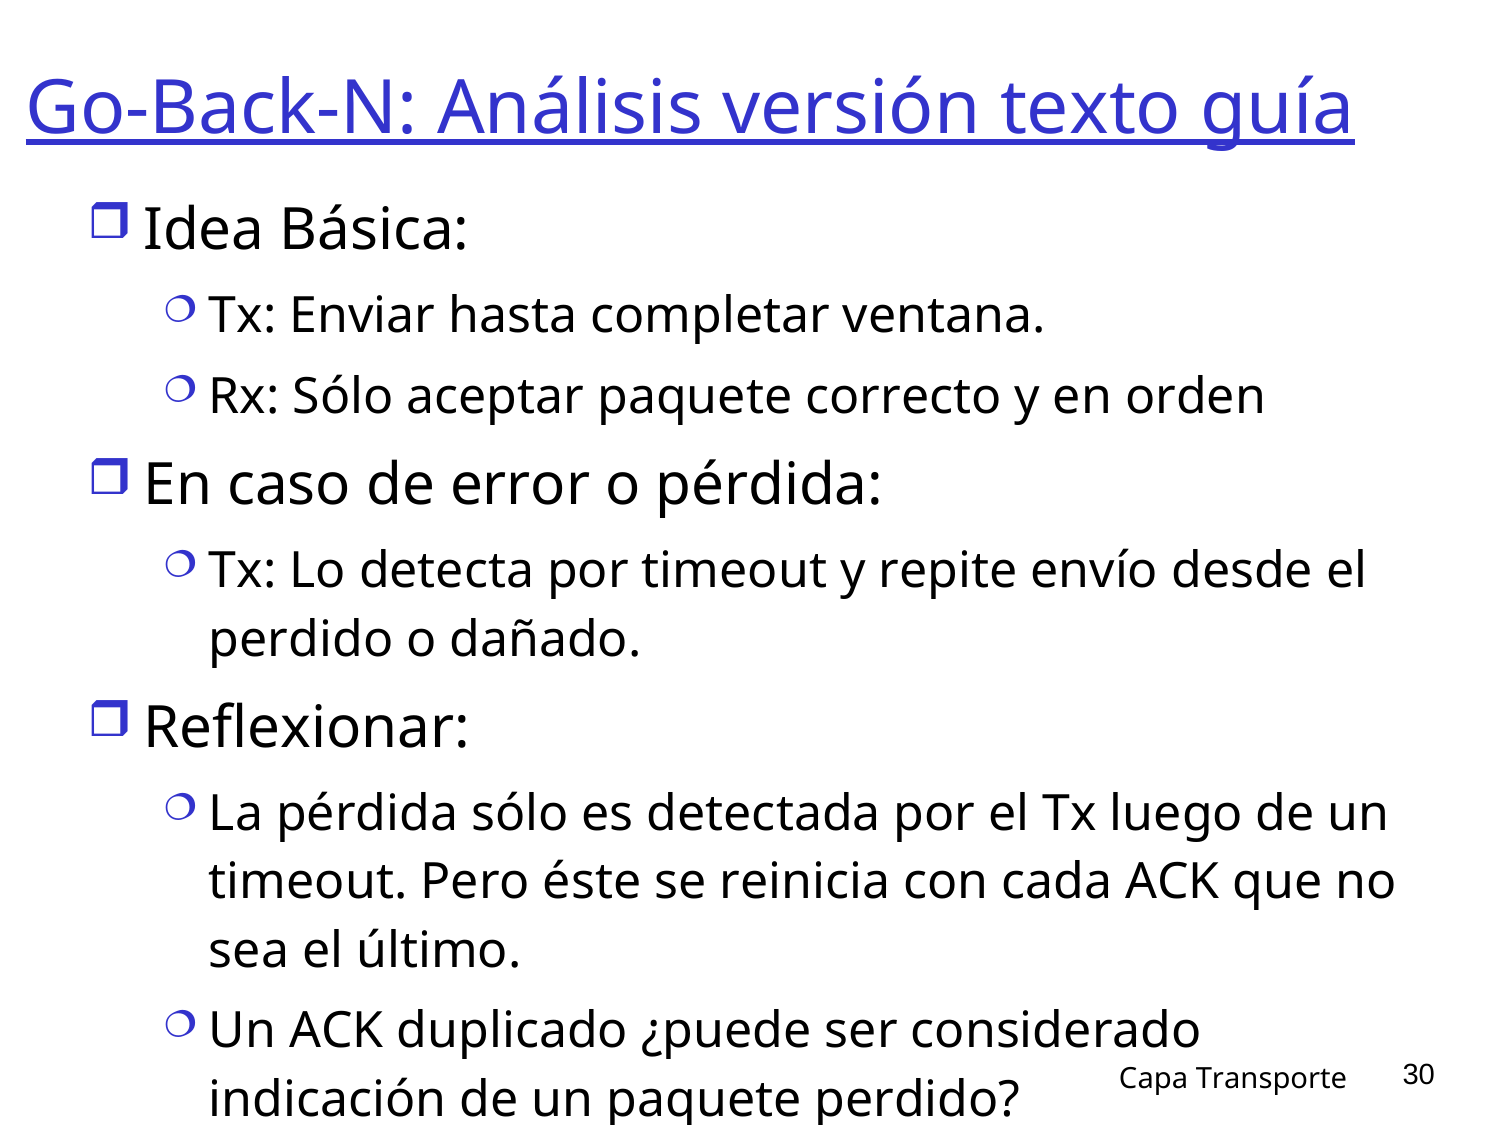

# Go-Back-N: Análisis versión texto guía
Idea Básica:
Tx: Enviar hasta completar ventana.
Rx: Sólo aceptar paquete correcto y en orden
En caso de error o pérdida:
Tx: Lo detecta por timeout y repite envío desde el perdido o dañado.
Reflexionar:
La pérdida sólo es detectada por el Tx luego de un timeout. Pero éste se reinicia con cada ACK que no sea el último.
Un ACK duplicado ¿puede ser considerado indicación de un paquete perdido?
30